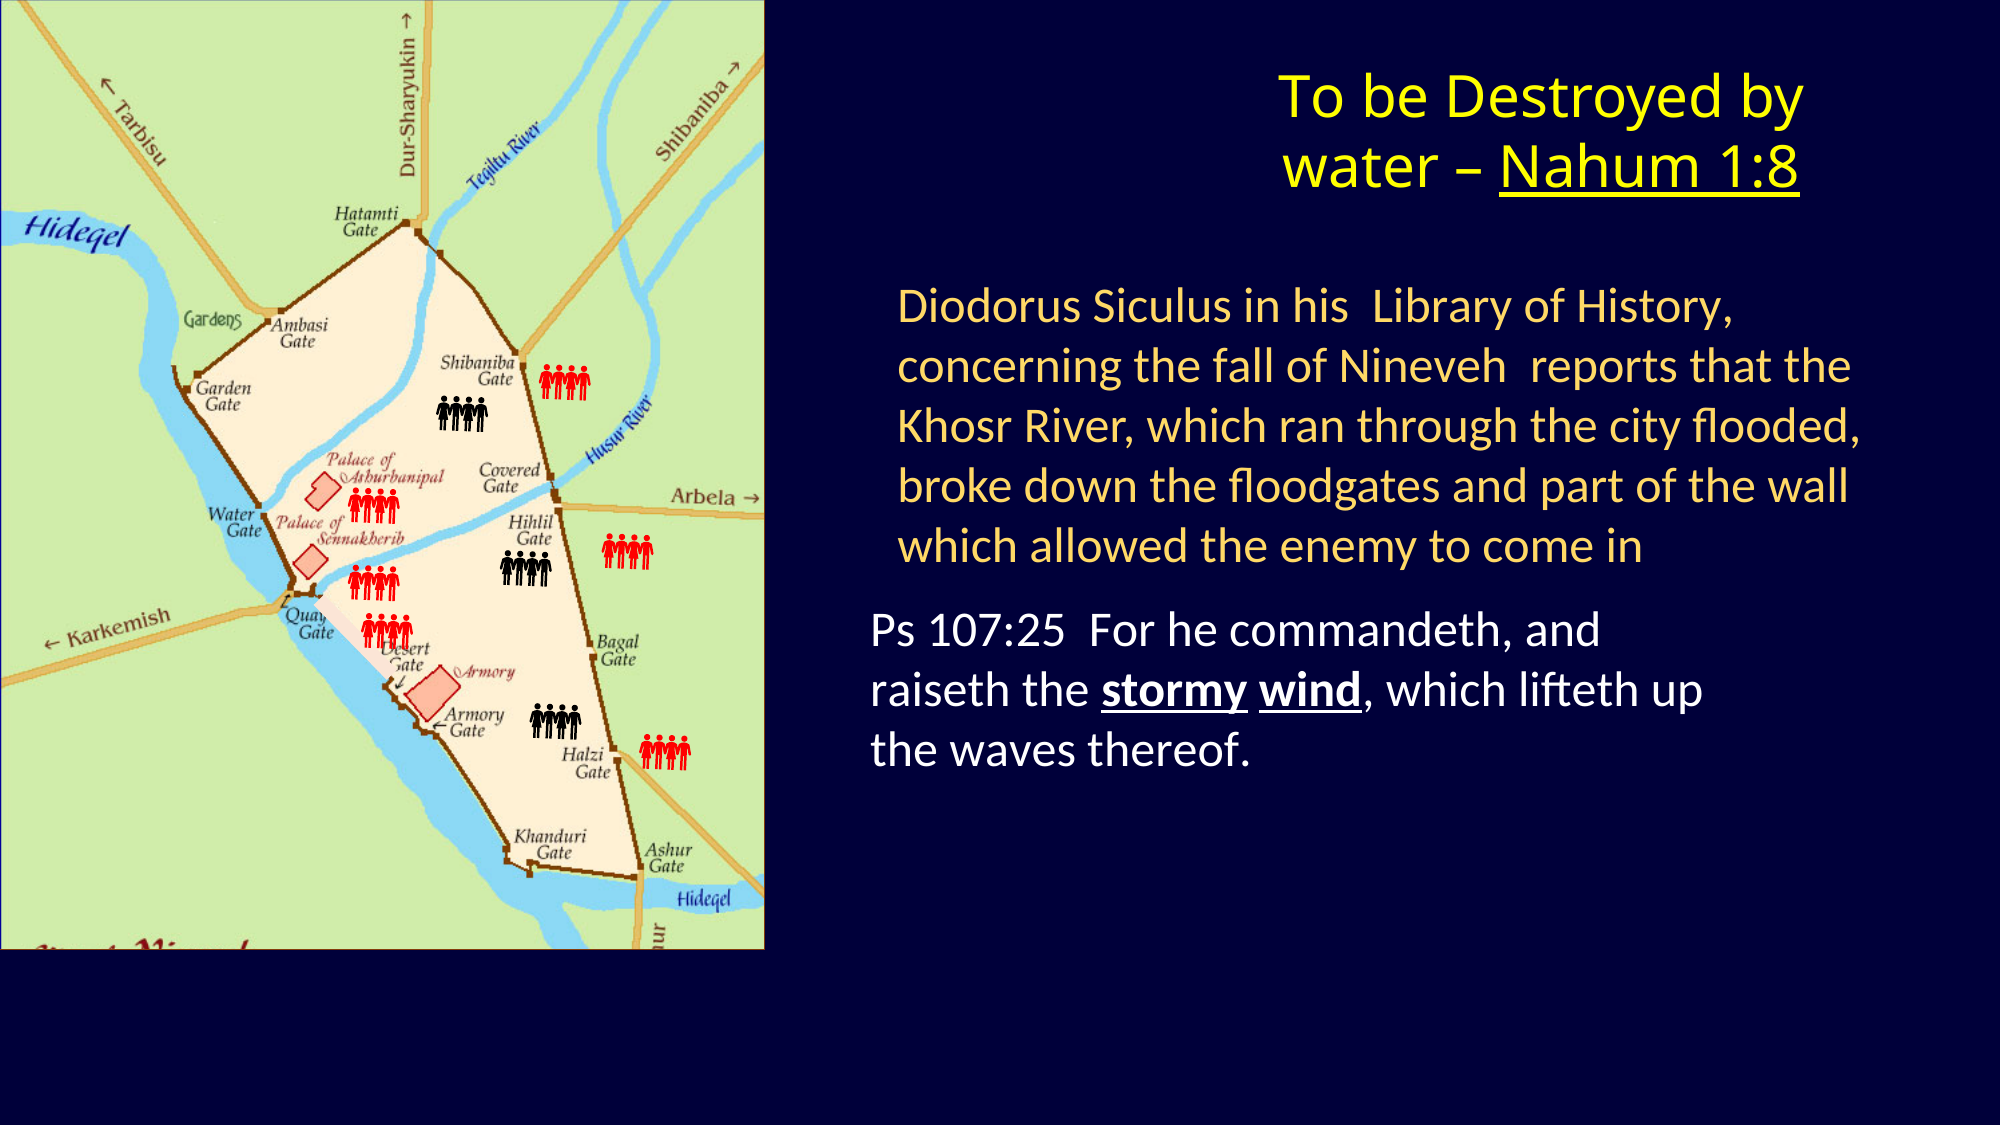

To be Destroyed by water – Nahum 1:8
Diodorus Siculus in his Library of History, concerning the fall of Nineveh  reports that the Khosr River, which ran through the city flooded, broke down the floodgates and part of the wall which allowed the enemy to come in
Ps 107:25 For he commandeth, and raiseth the stormy wind, which lifteth up the waves thereof.